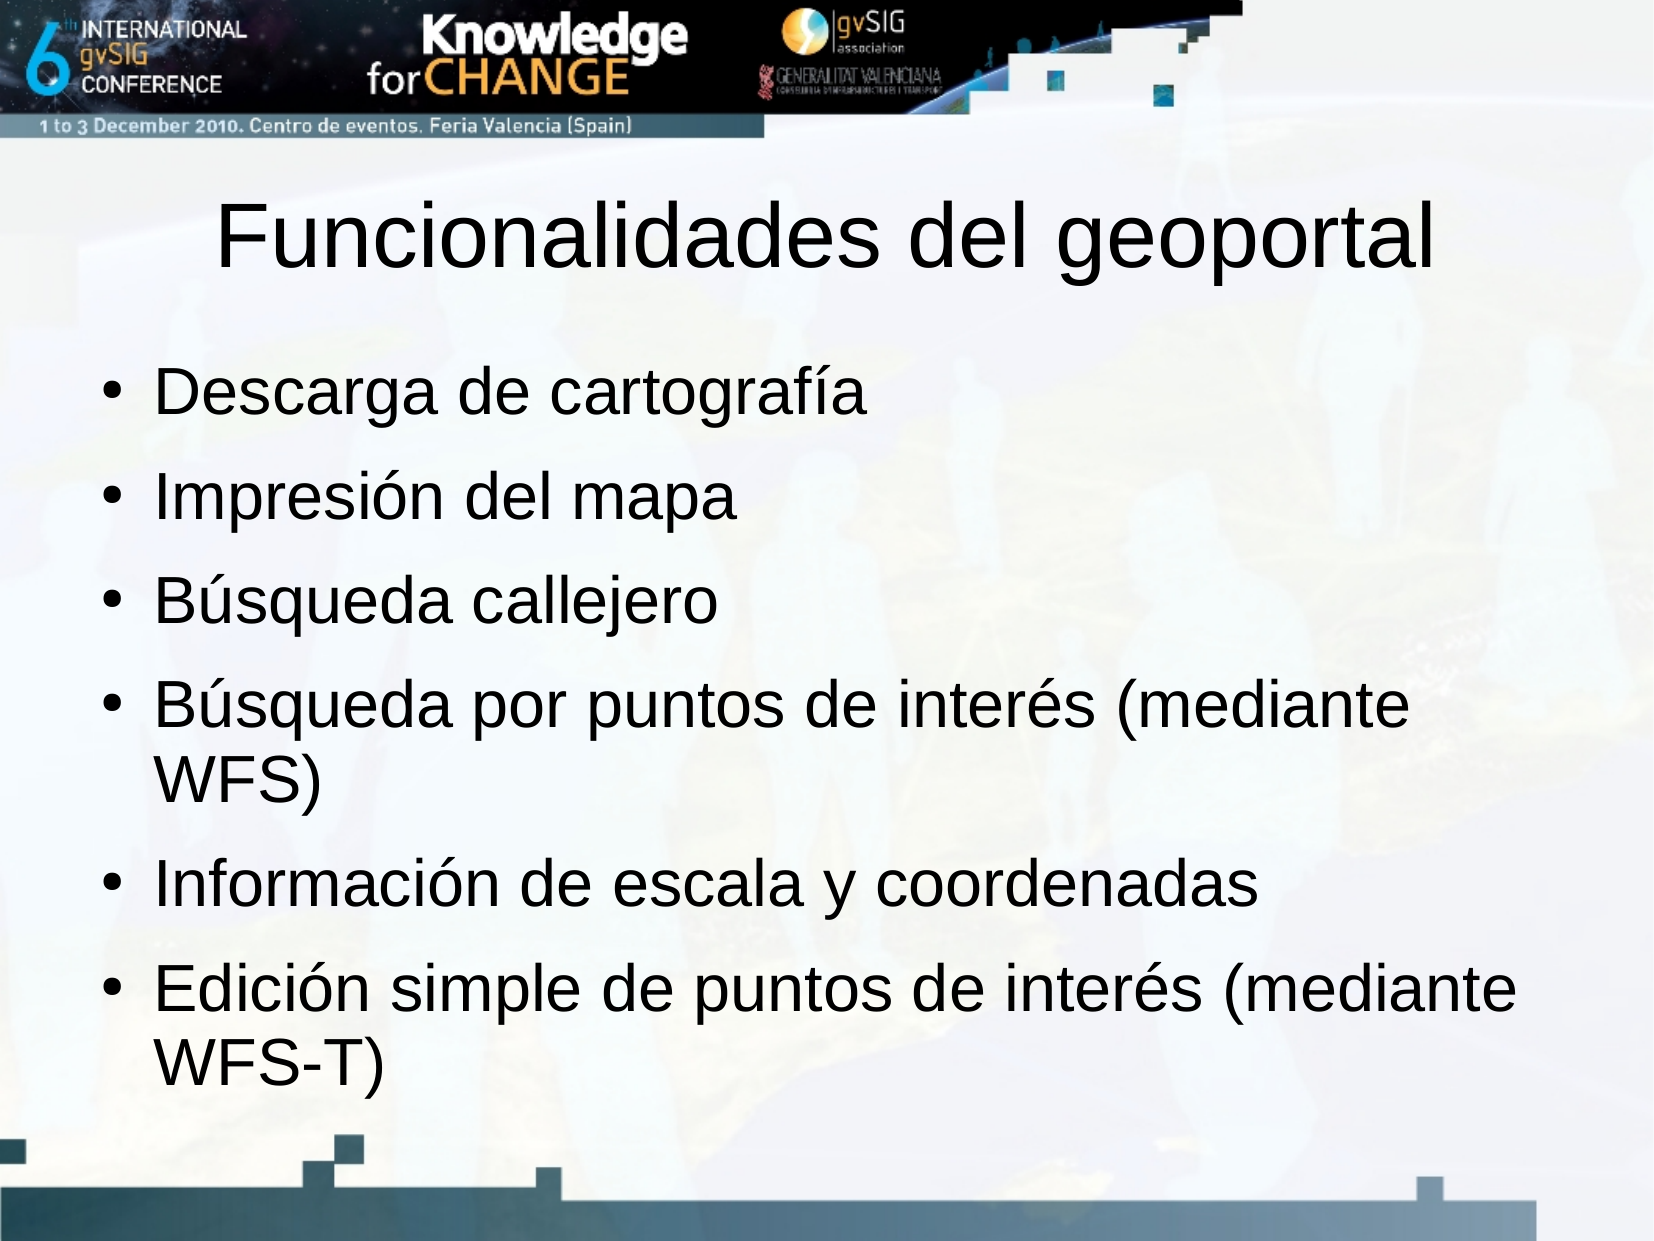

# Funcionalidades del geoportal
Descarga de cartografía
Impresión del mapa
Búsqueda callejero
Búsqueda por puntos de interés (mediante WFS)
Información de escala y coordenadas
Edición simple de puntos de interés (mediante WFS-T)